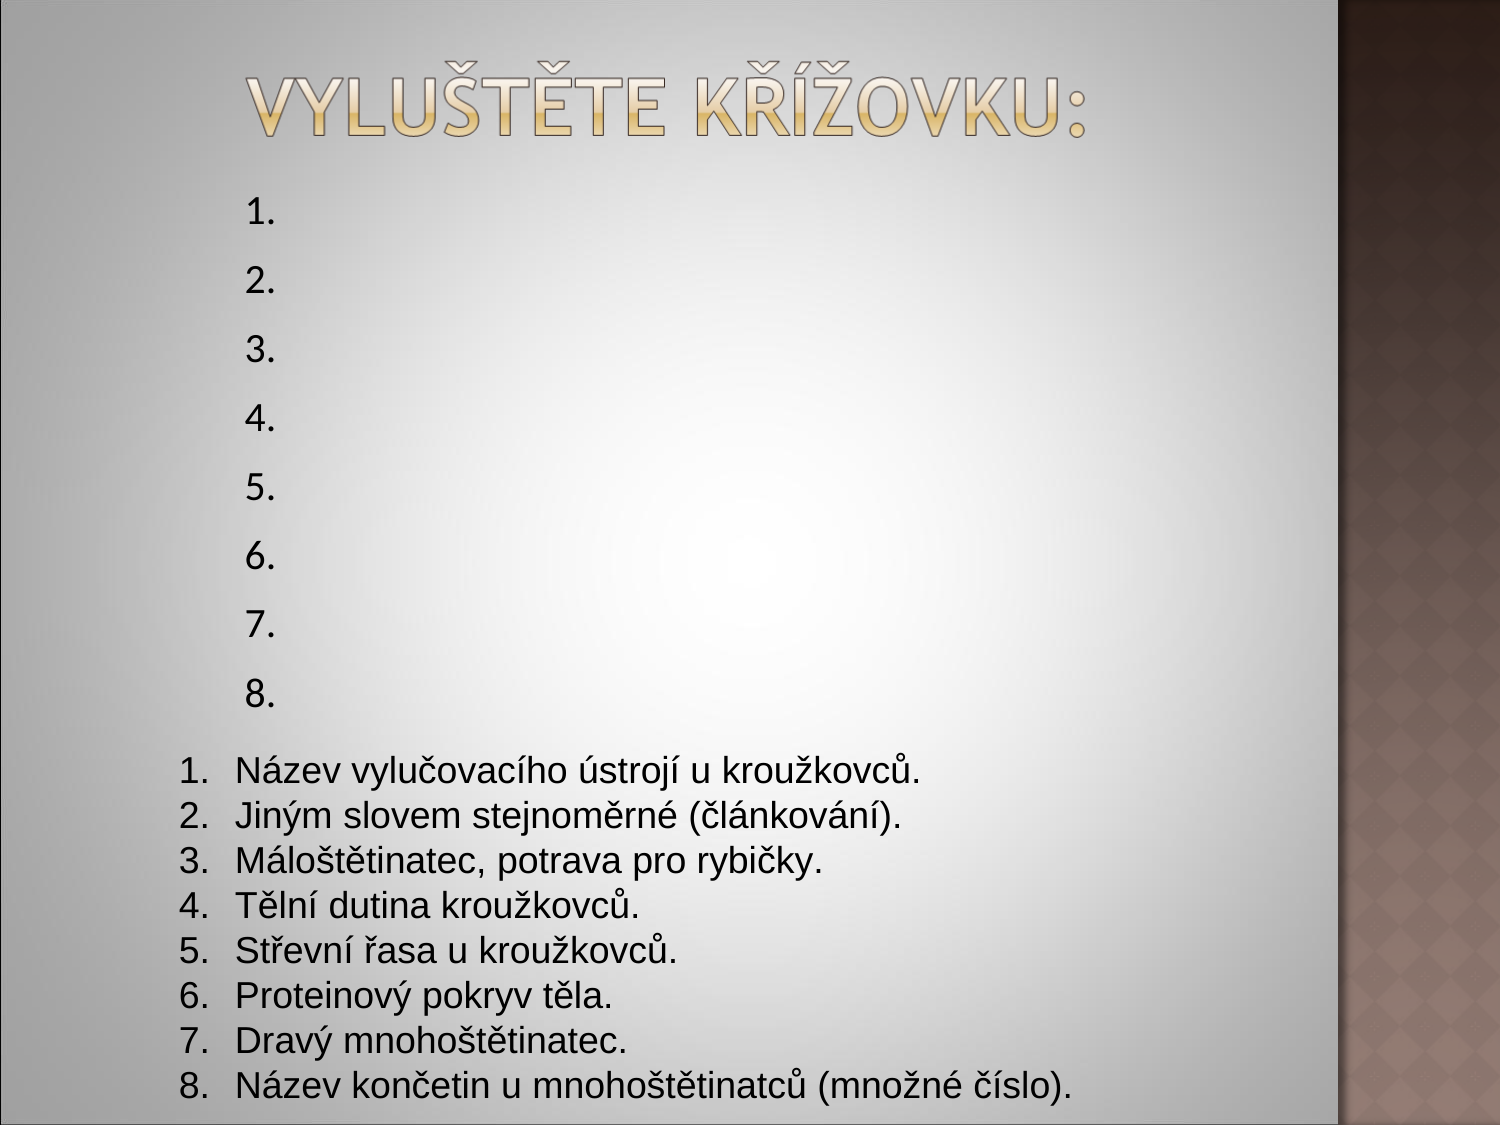

| 1. | | | | | | | | | | | | | | | |
| --- | --- | --- | --- | --- | --- | --- | --- | --- | --- | --- | --- | --- | --- | --- | --- |
| 2. | | | | | | | | | | | | | | | |
| 3. | | | | | | | | | | | | | | | |
| 4. | | | | | | | | | | | | | | | |
| 5. | | | | | | | | | | | | | | | |
| 6. | | | | | | | | | | | | | | | |
| 7. | | | | | | | | | | | | | | | |
| 8. | | | | | | | | | | | | | | | |
Název vylučovacího ústrojí u kroužkovců.
Jiným slovem stejnoměrné (článkování).
Máloštětinatec, potrava pro rybičky.
Tělní dutina kroužkovců.
Střevní řasa u kroužkovců.
Proteinový pokryv těla.
Dravý mnohoštětinatec.
Název končetin u mnohoštětinatců (množné číslo).